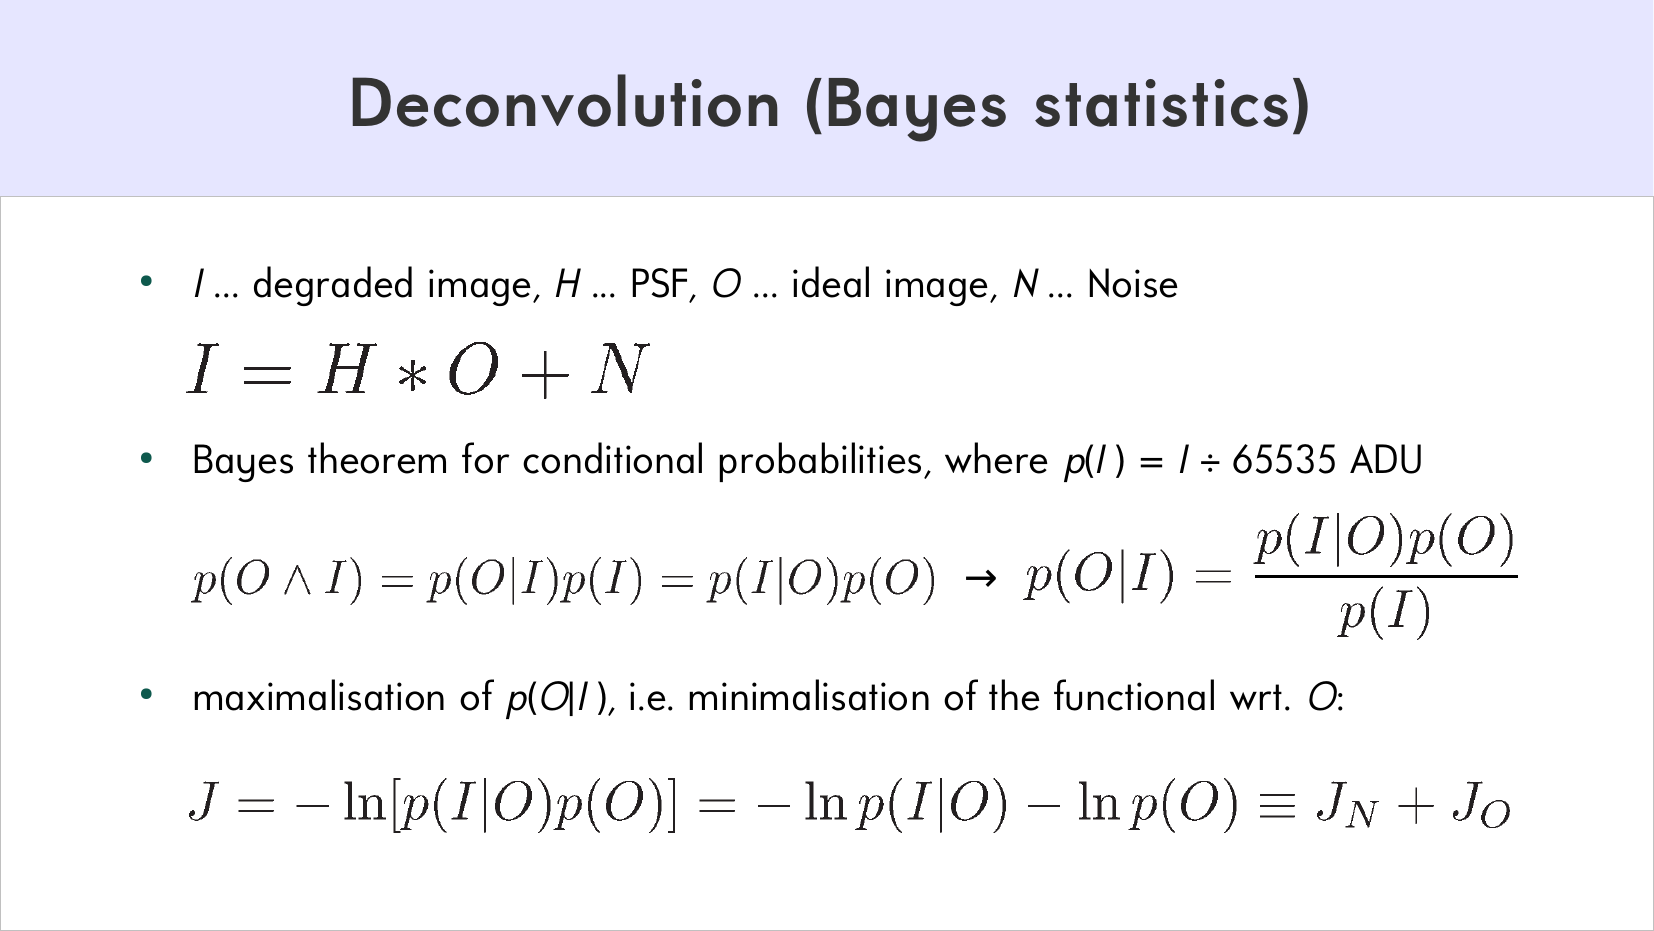

# Deconvolution (Bayes statistics)
I ... degraded image, H ... PSF, O ... ideal image, N ... Noise
Bayes theorem for conditional probabilities, where p(I ) = I ÷ 65535 ADU
 →
maximalisation of p(O|I ), i.e. minimalisation of the functional wrt. O: